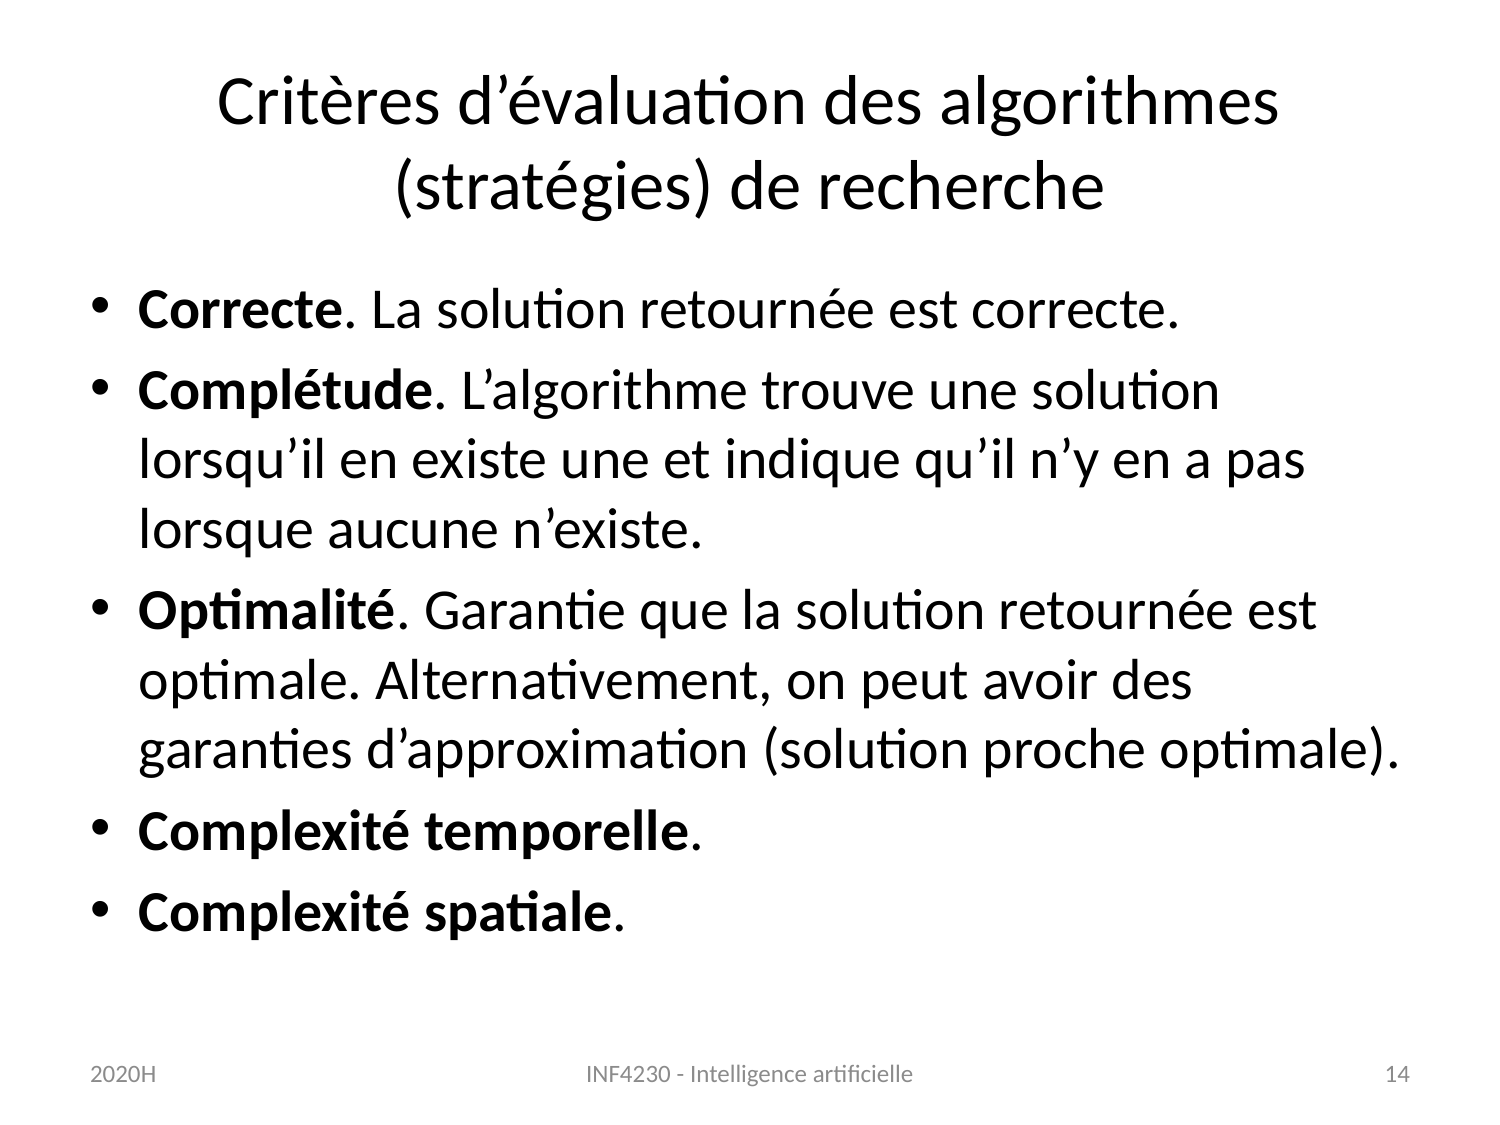

# Critères d’évaluation des algorithmes (stratégies) de recherche
Correcte. La solution retournée est correcte.
Complétude. L’algorithme trouve une solution lorsqu’il en existe une et indique qu’il n’y en a pas lorsque aucune n’existe.
Optimalité. Garantie que la solution retournée est optimale. Alternativement, on peut avoir des garanties d’approximation (solution proche optimale).
Complexité temporelle.
Complexité spatiale.
2020H
INF4230 - Intelligence artificielle